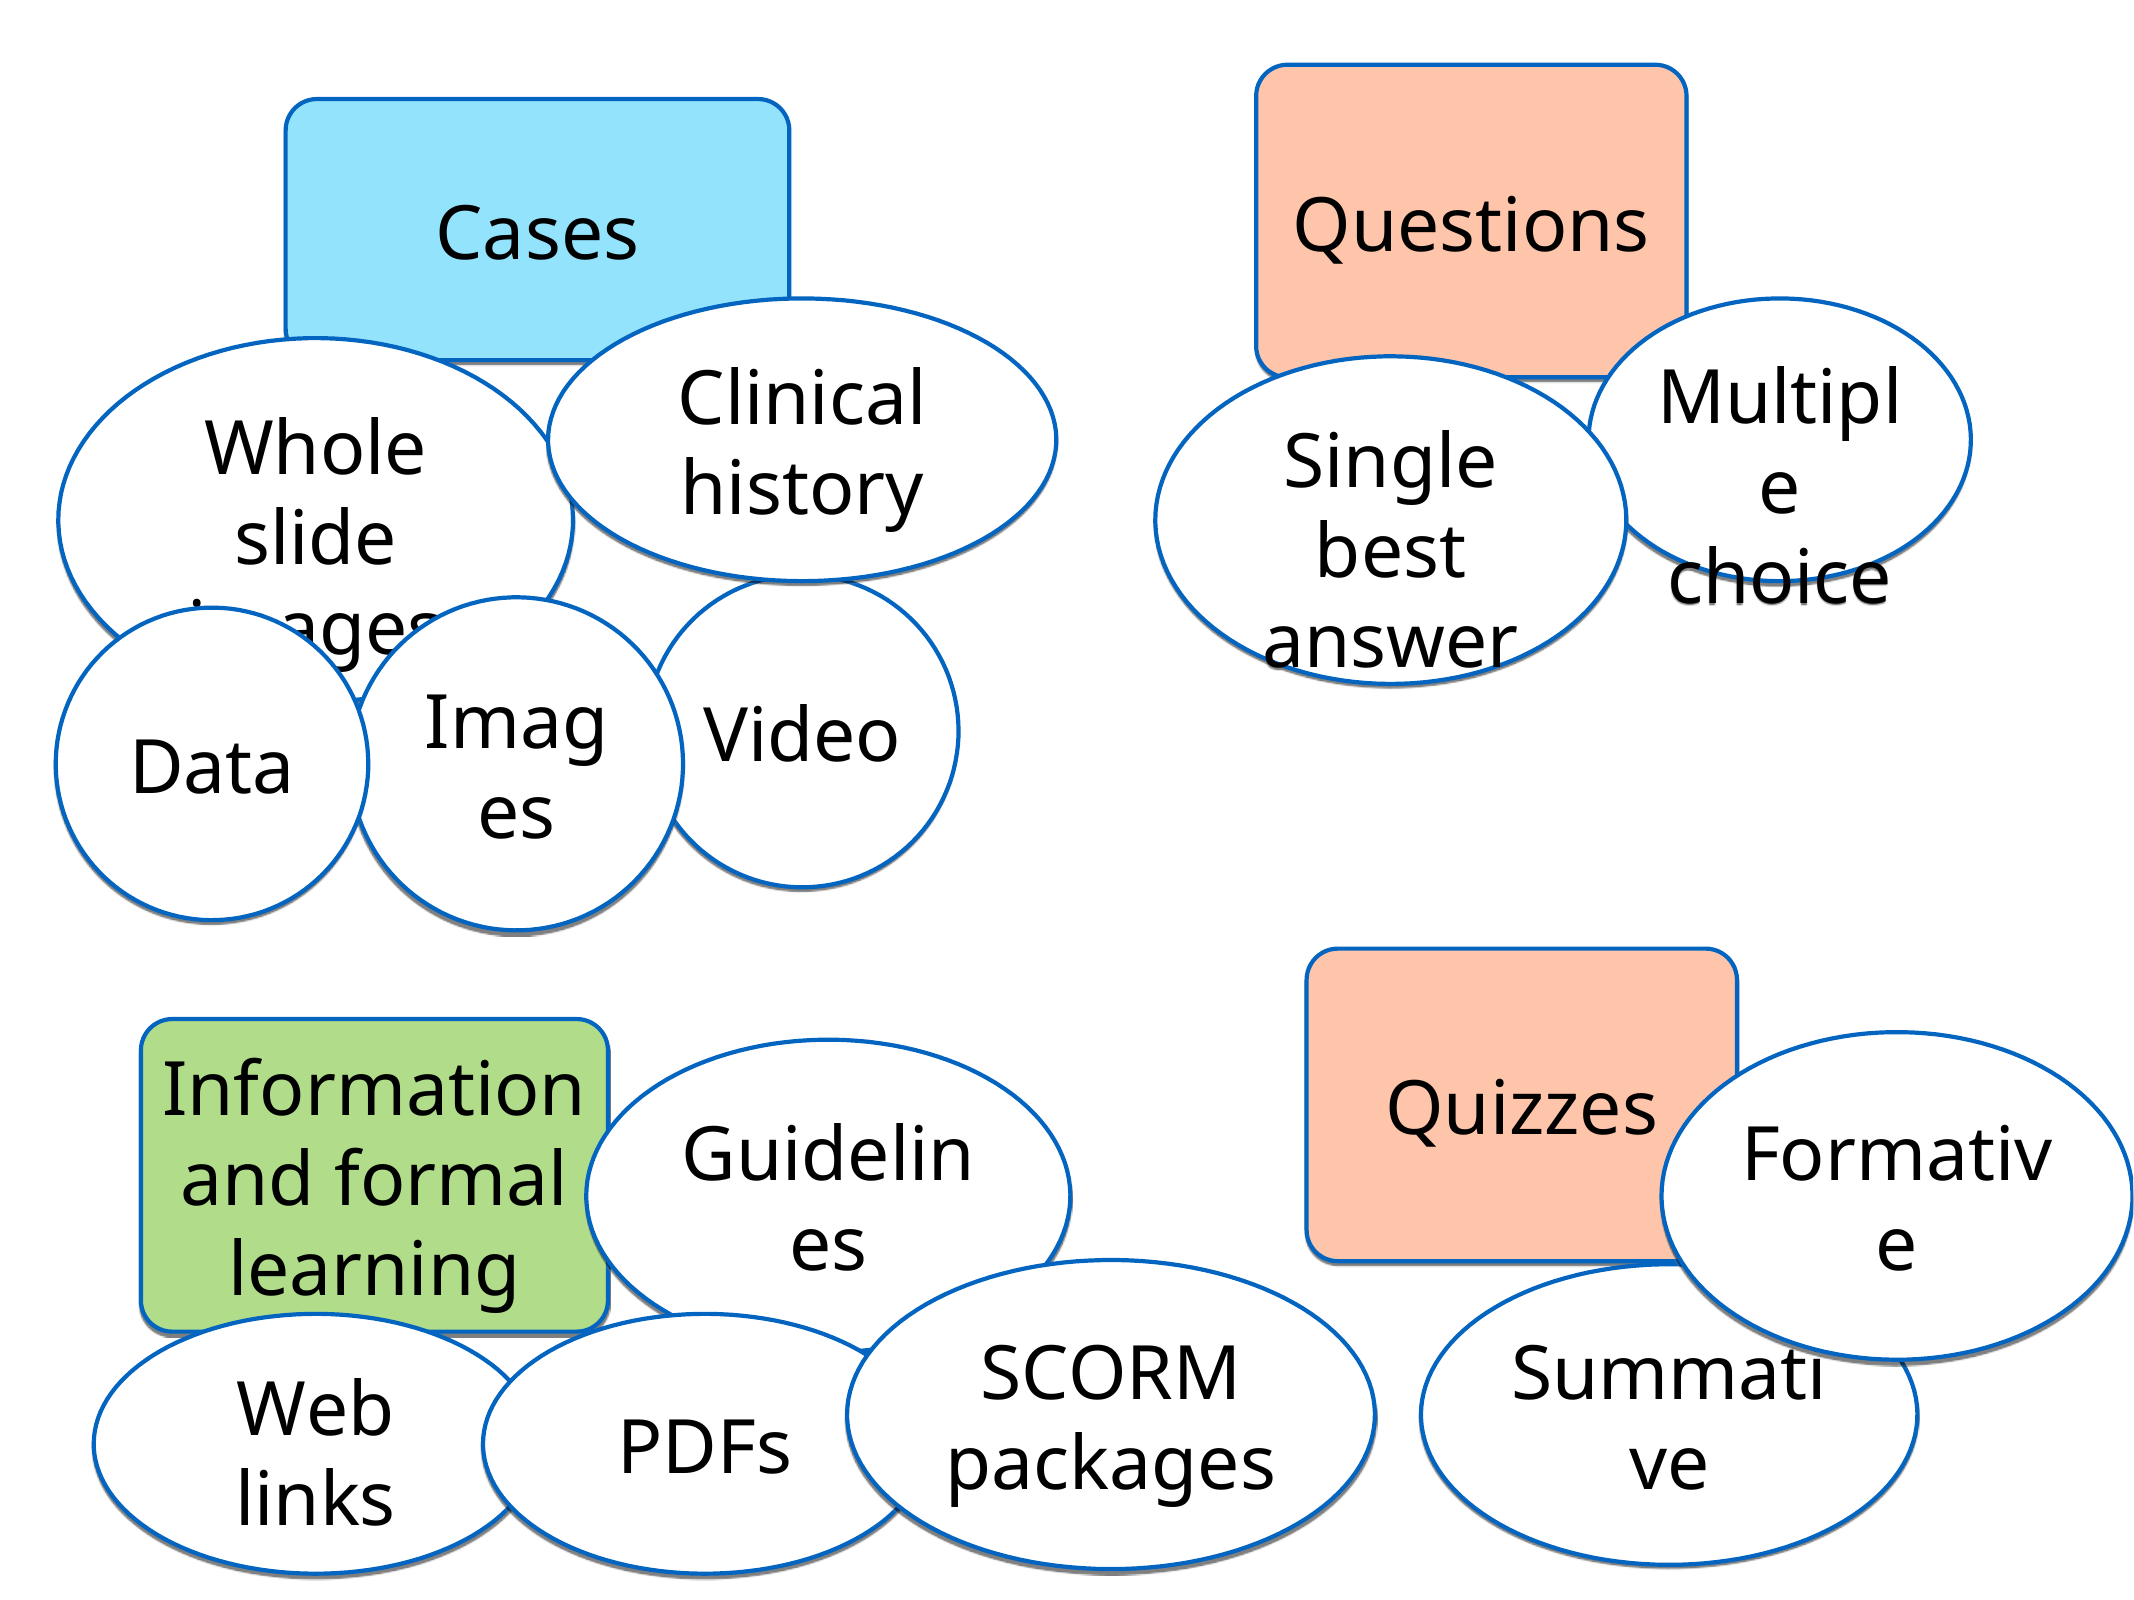

Questions
Cases
Clinical history
Multiple choice
Whole slide images
Single best answer
Video
Images
Data
Quizzes
Information and formal learning
Formative
Guidelines
SCORM packages
Summative
Web links
PDFs